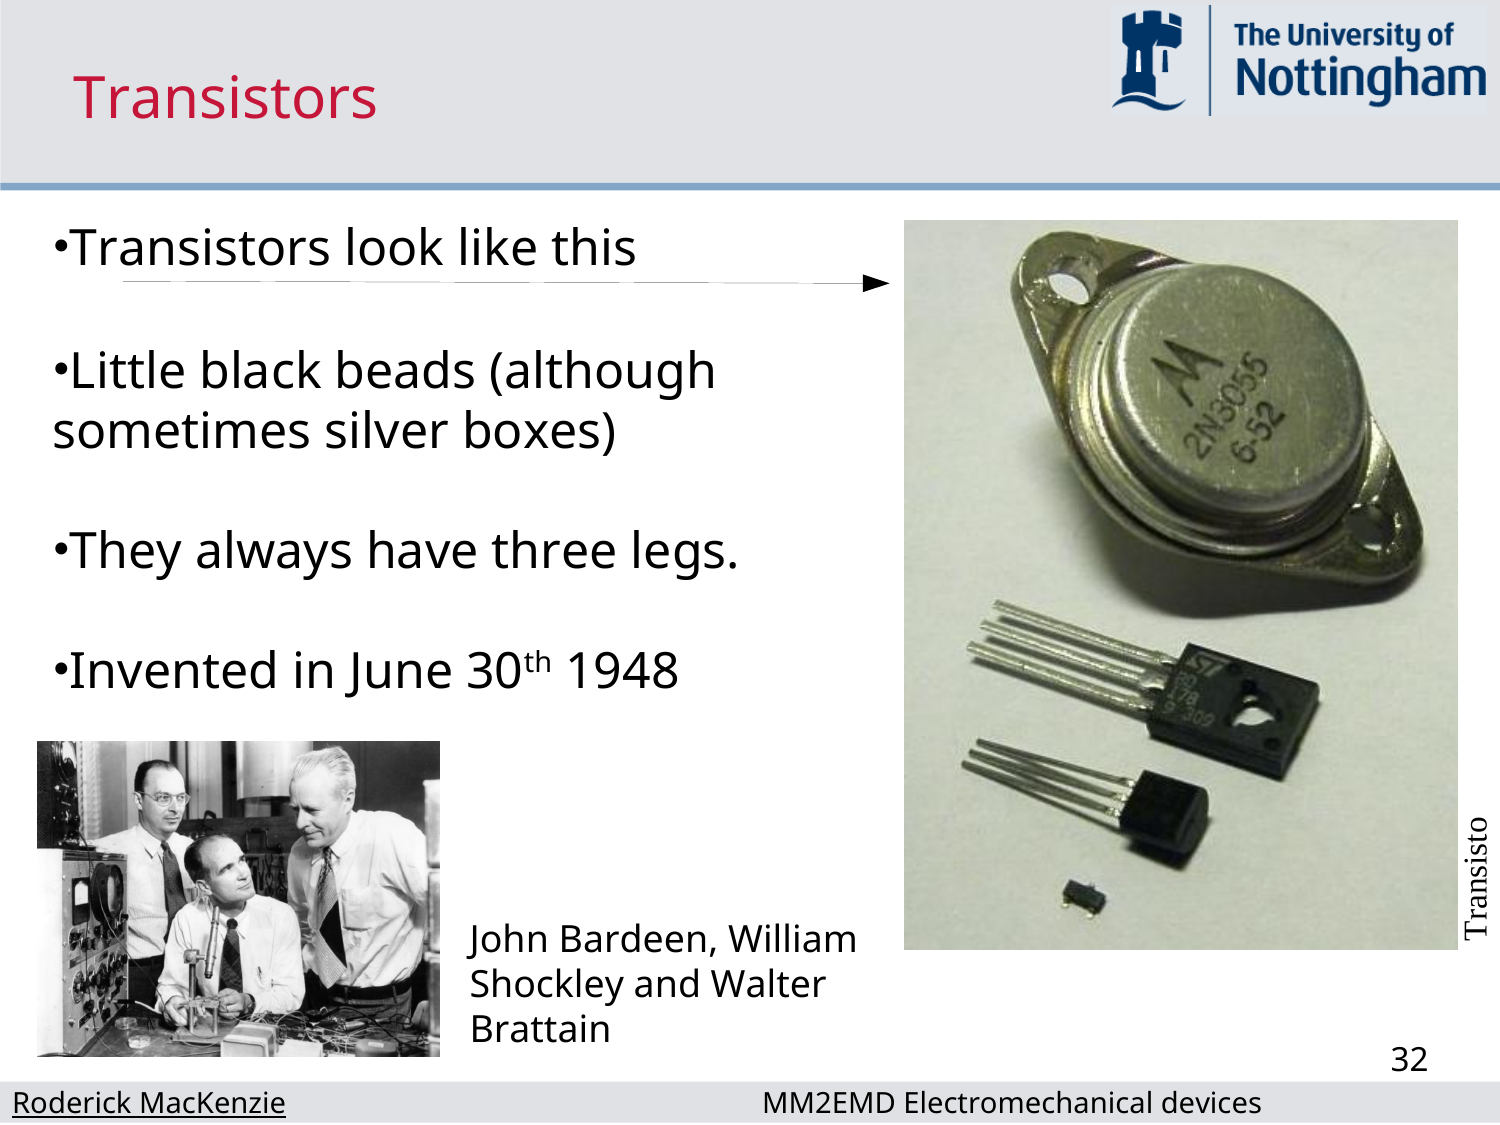

# Transistors
Transistors look like this
Little black beads (although sometimes silver boxes)
They always have three legs.
Invented in June 30th 1948
Transisto
John Bardeen, William Shockley and Walter Brattain